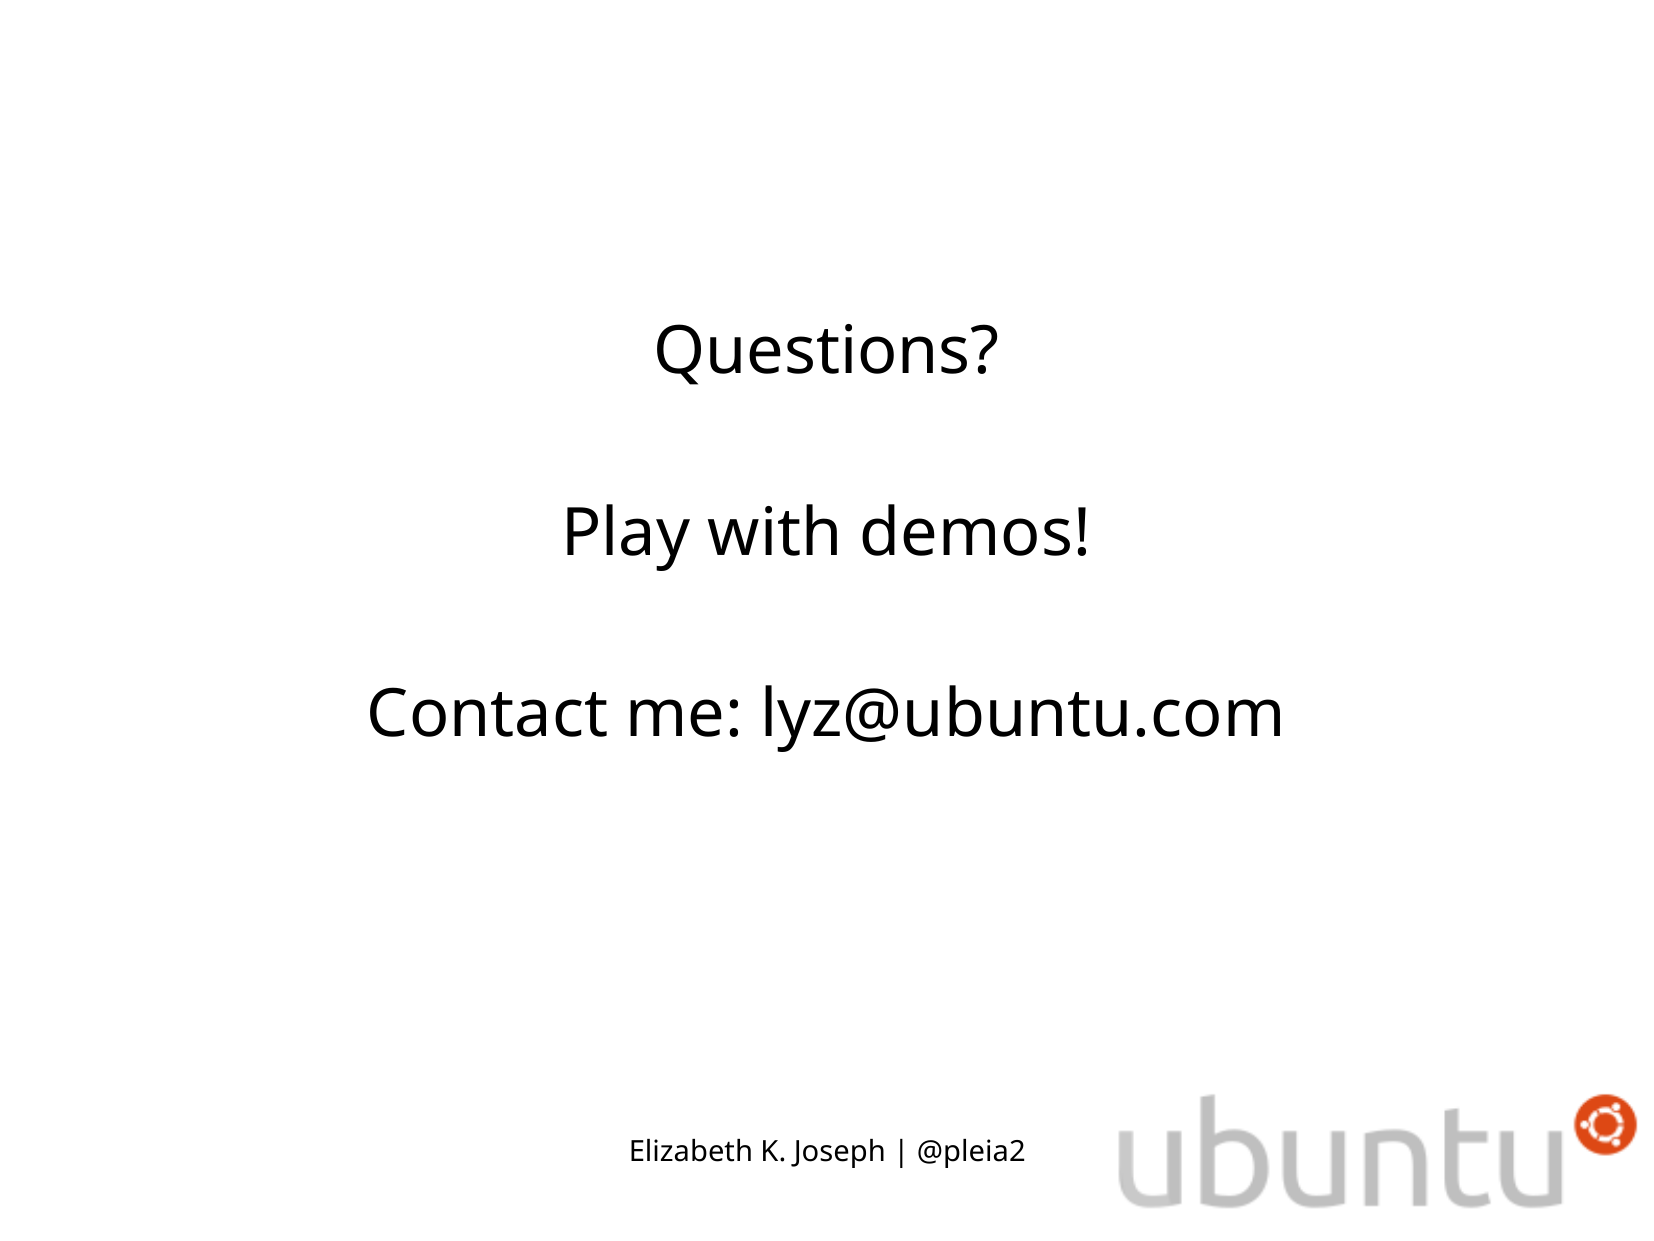

# Questions?
Play with demos!
Contact me: lyz@ubuntu.com
Elizabeth K. Joseph | @pleia2